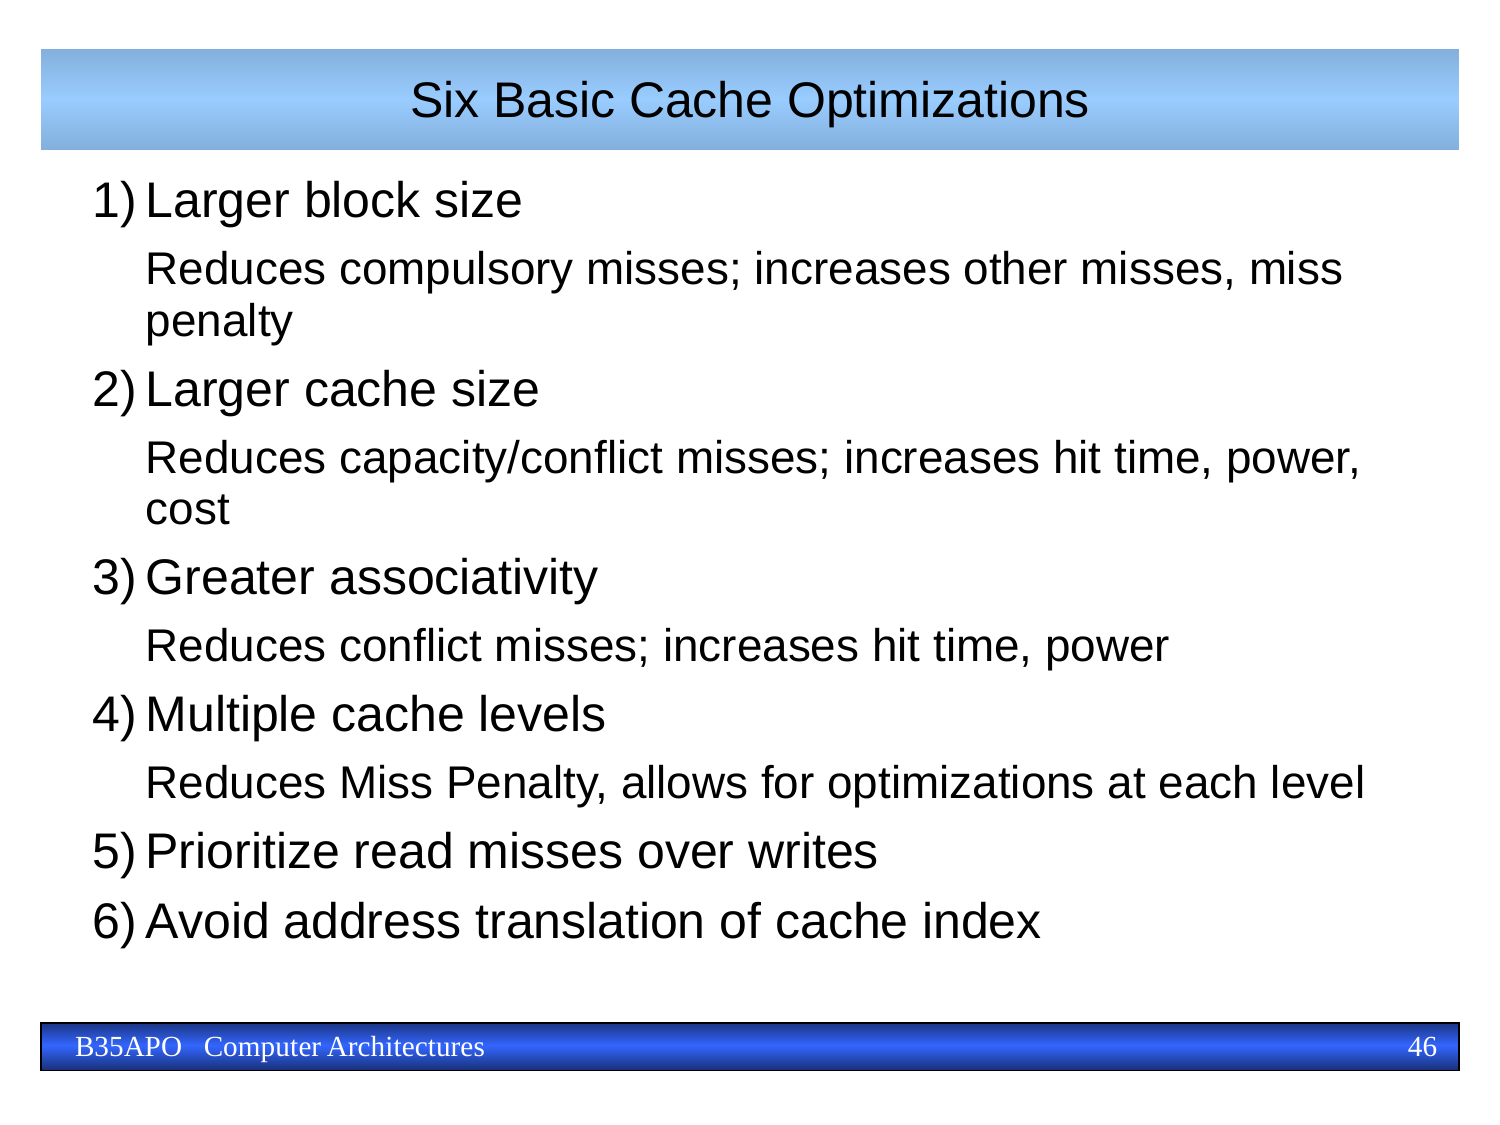

# Six Basic Cache Optimizations
Larger block size
Reduces compulsory misses; increases other misses, miss penalty
Larger cache size
Reduces capacity/conflict misses; increases hit time, power, cost
Greater associativity
Reduces conflict misses; increases hit time, power
Multiple cache levels
Reduces Miss Penalty, allows for optimizations at each level
Prioritize read misses over writes
Avoid address translation of cache index
B35APO Computer Architectures
46